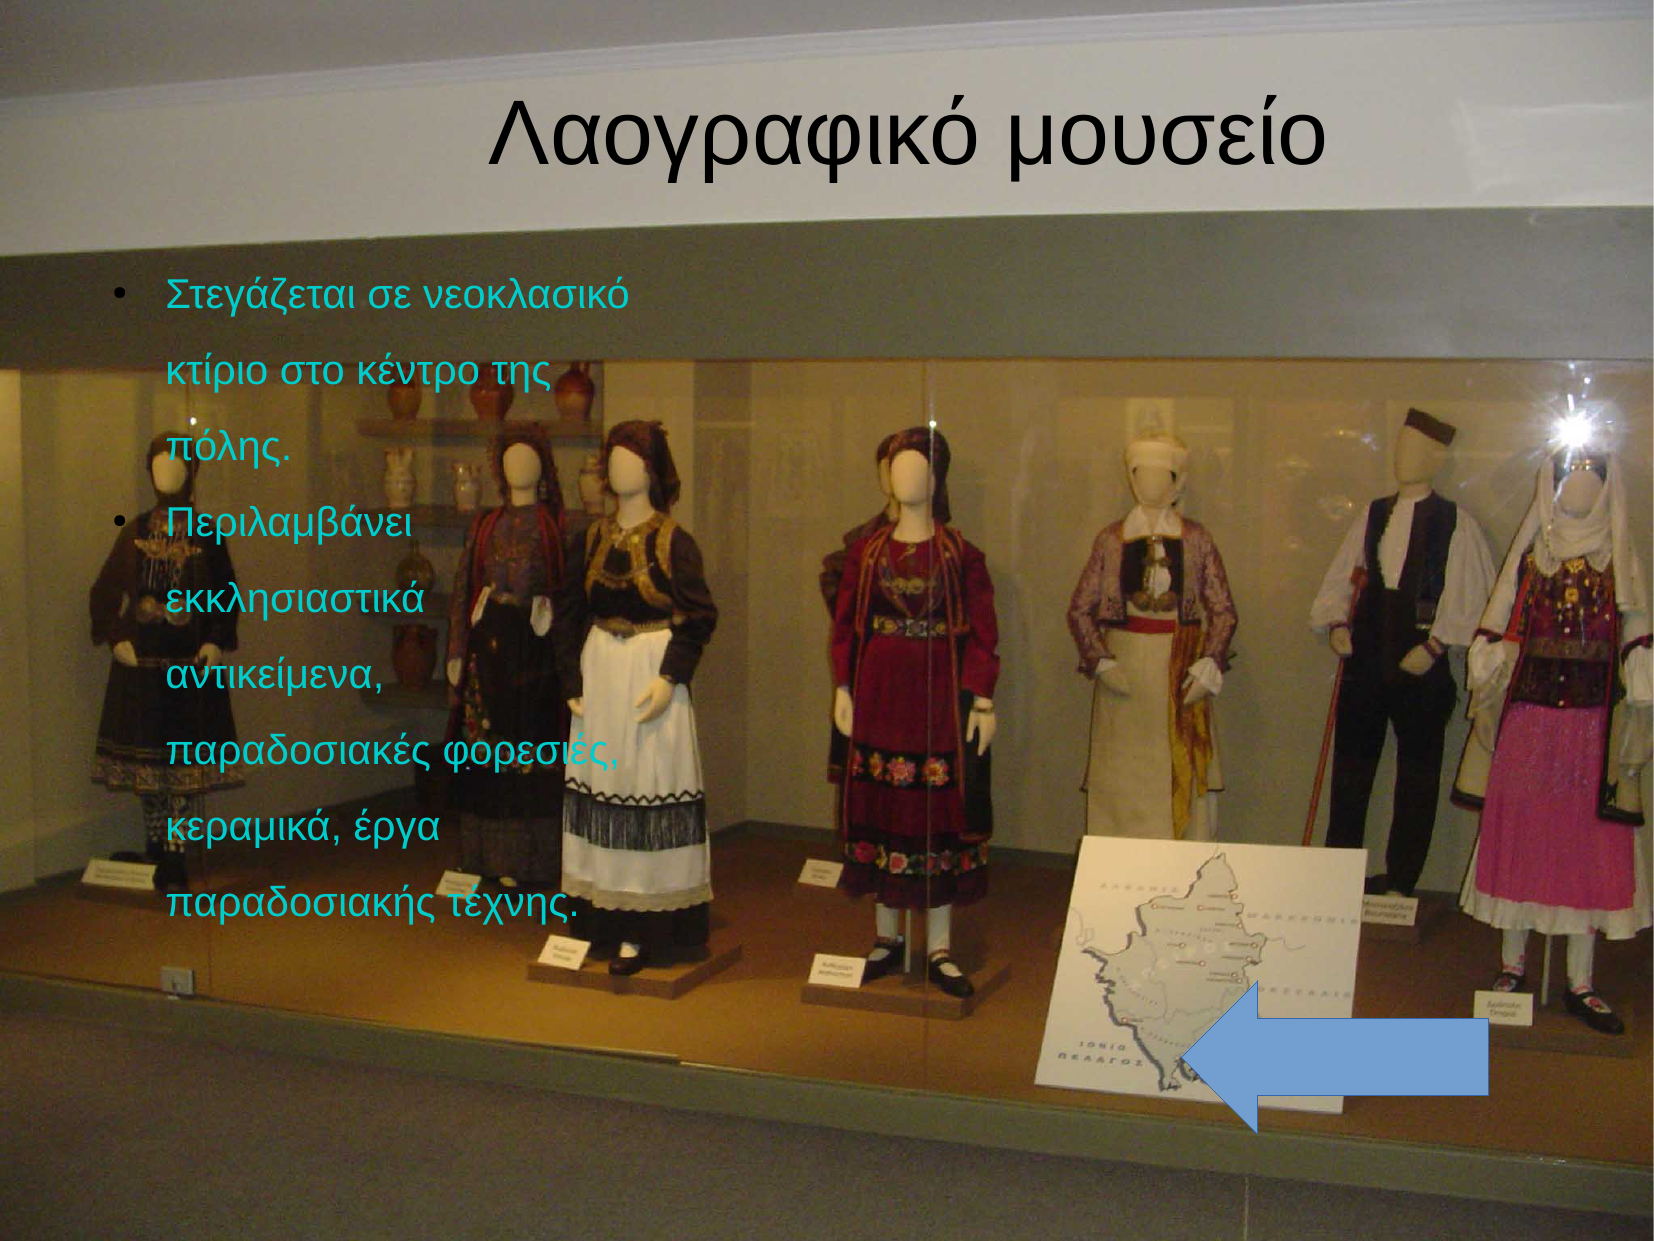

# Λαογραφικό μουσείο
Στεγάζεται σε νεοκλασικό
κτίριο στο κέντρο της
πόλης.
Περιλαμβάνει
εκκλησιαστικά
αντικείμενα,
παραδοσιακές φορεσιές,
κεραμικά, έργα
παραδοσιακής τέχνης.